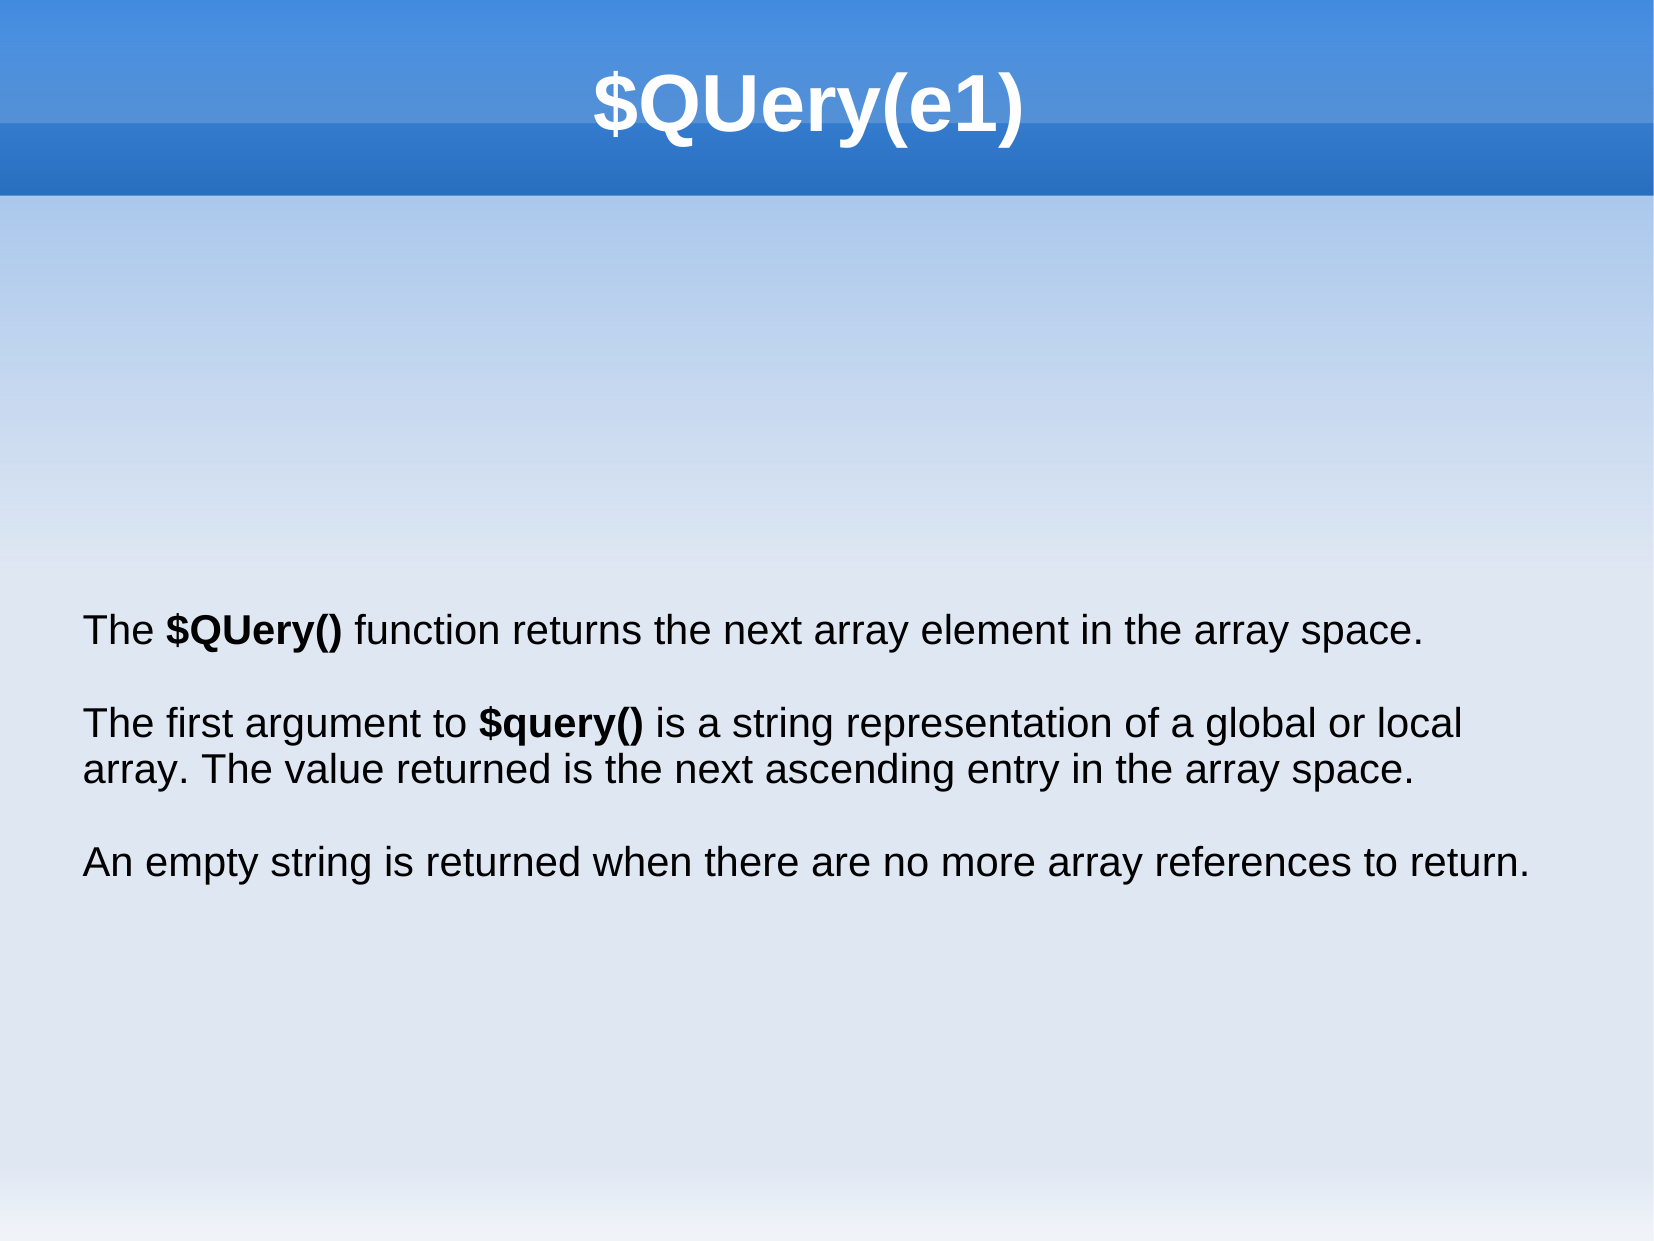

# $QUery(e1)
The $QUery() function returns the next array element in the array space.
The first argument to $query() is a string representation of a global or local array. The value returned is the next ascending entry in the array space.
An empty string is returned when there are no more array references to return.